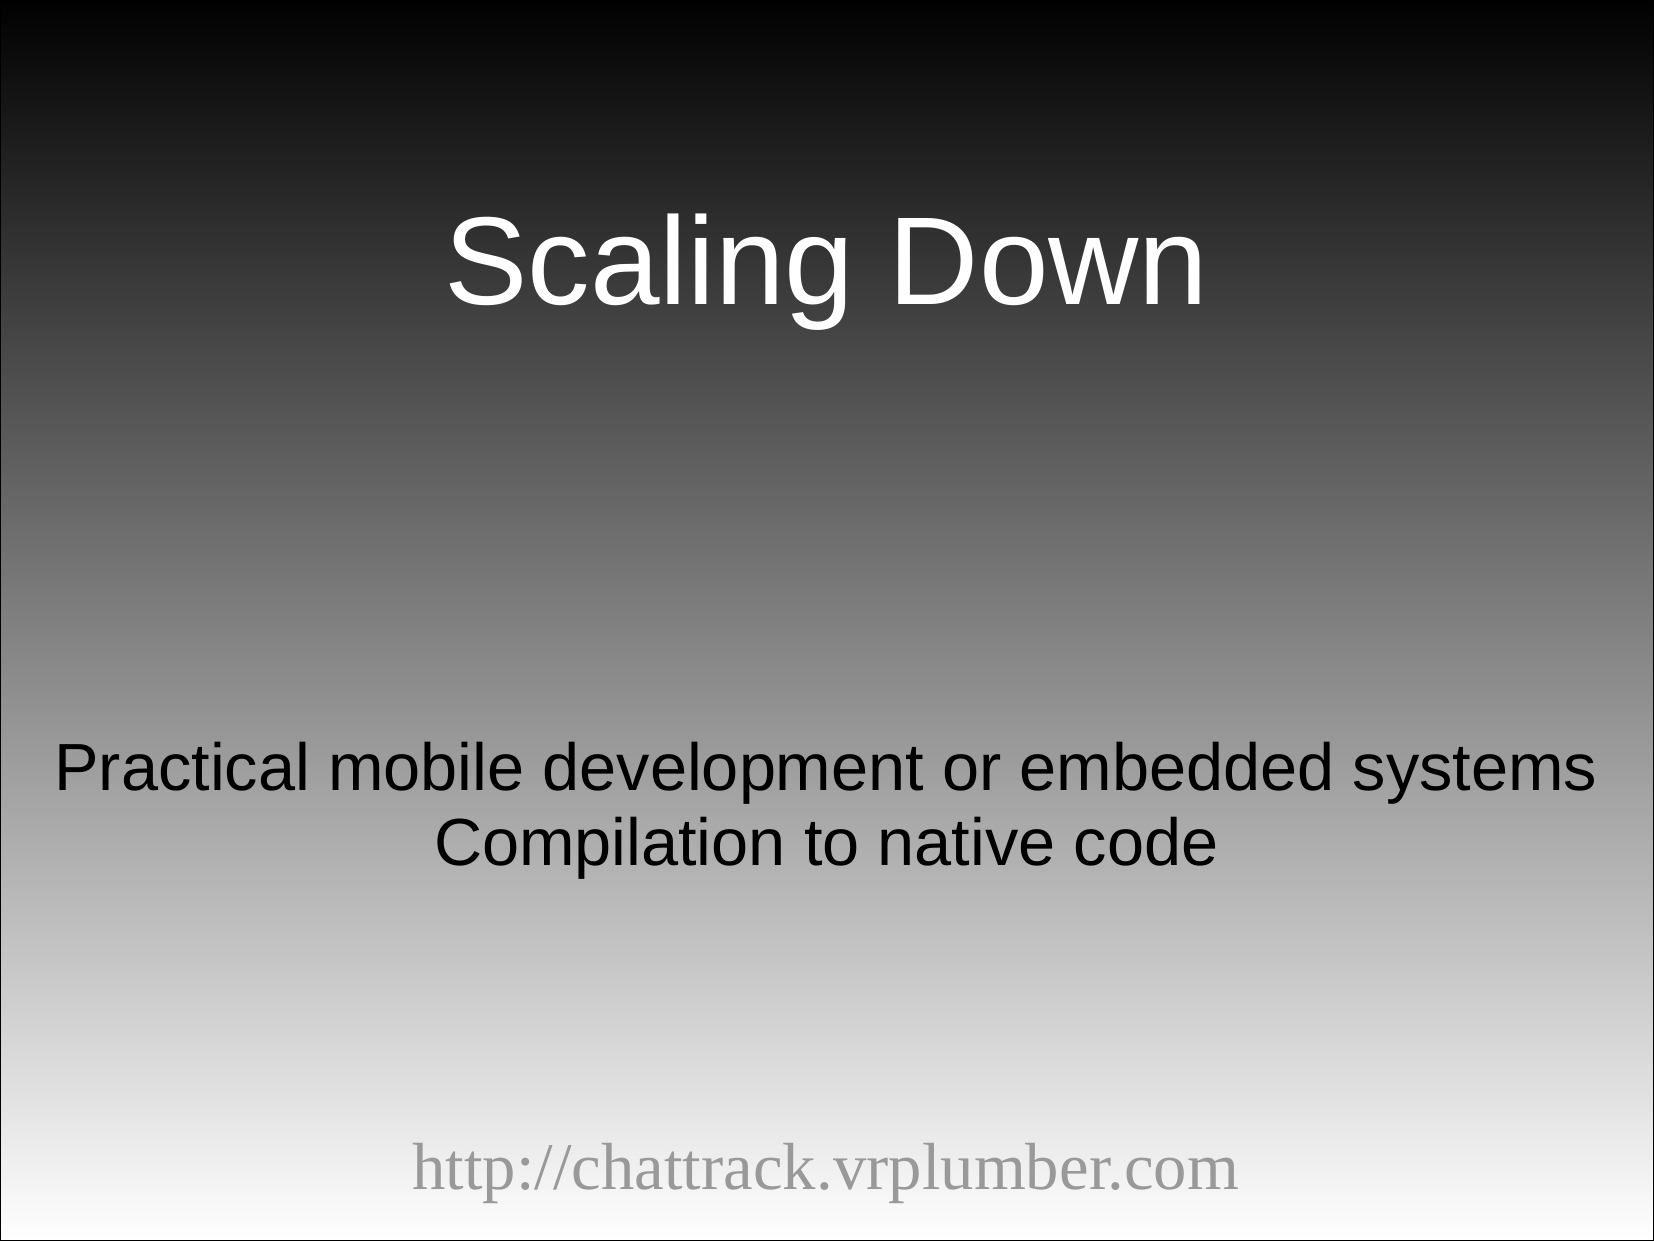

# Scaling Down
Practical mobile development or embedded systems
Compilation to native code
http://chattrack.vrplumber.com
22